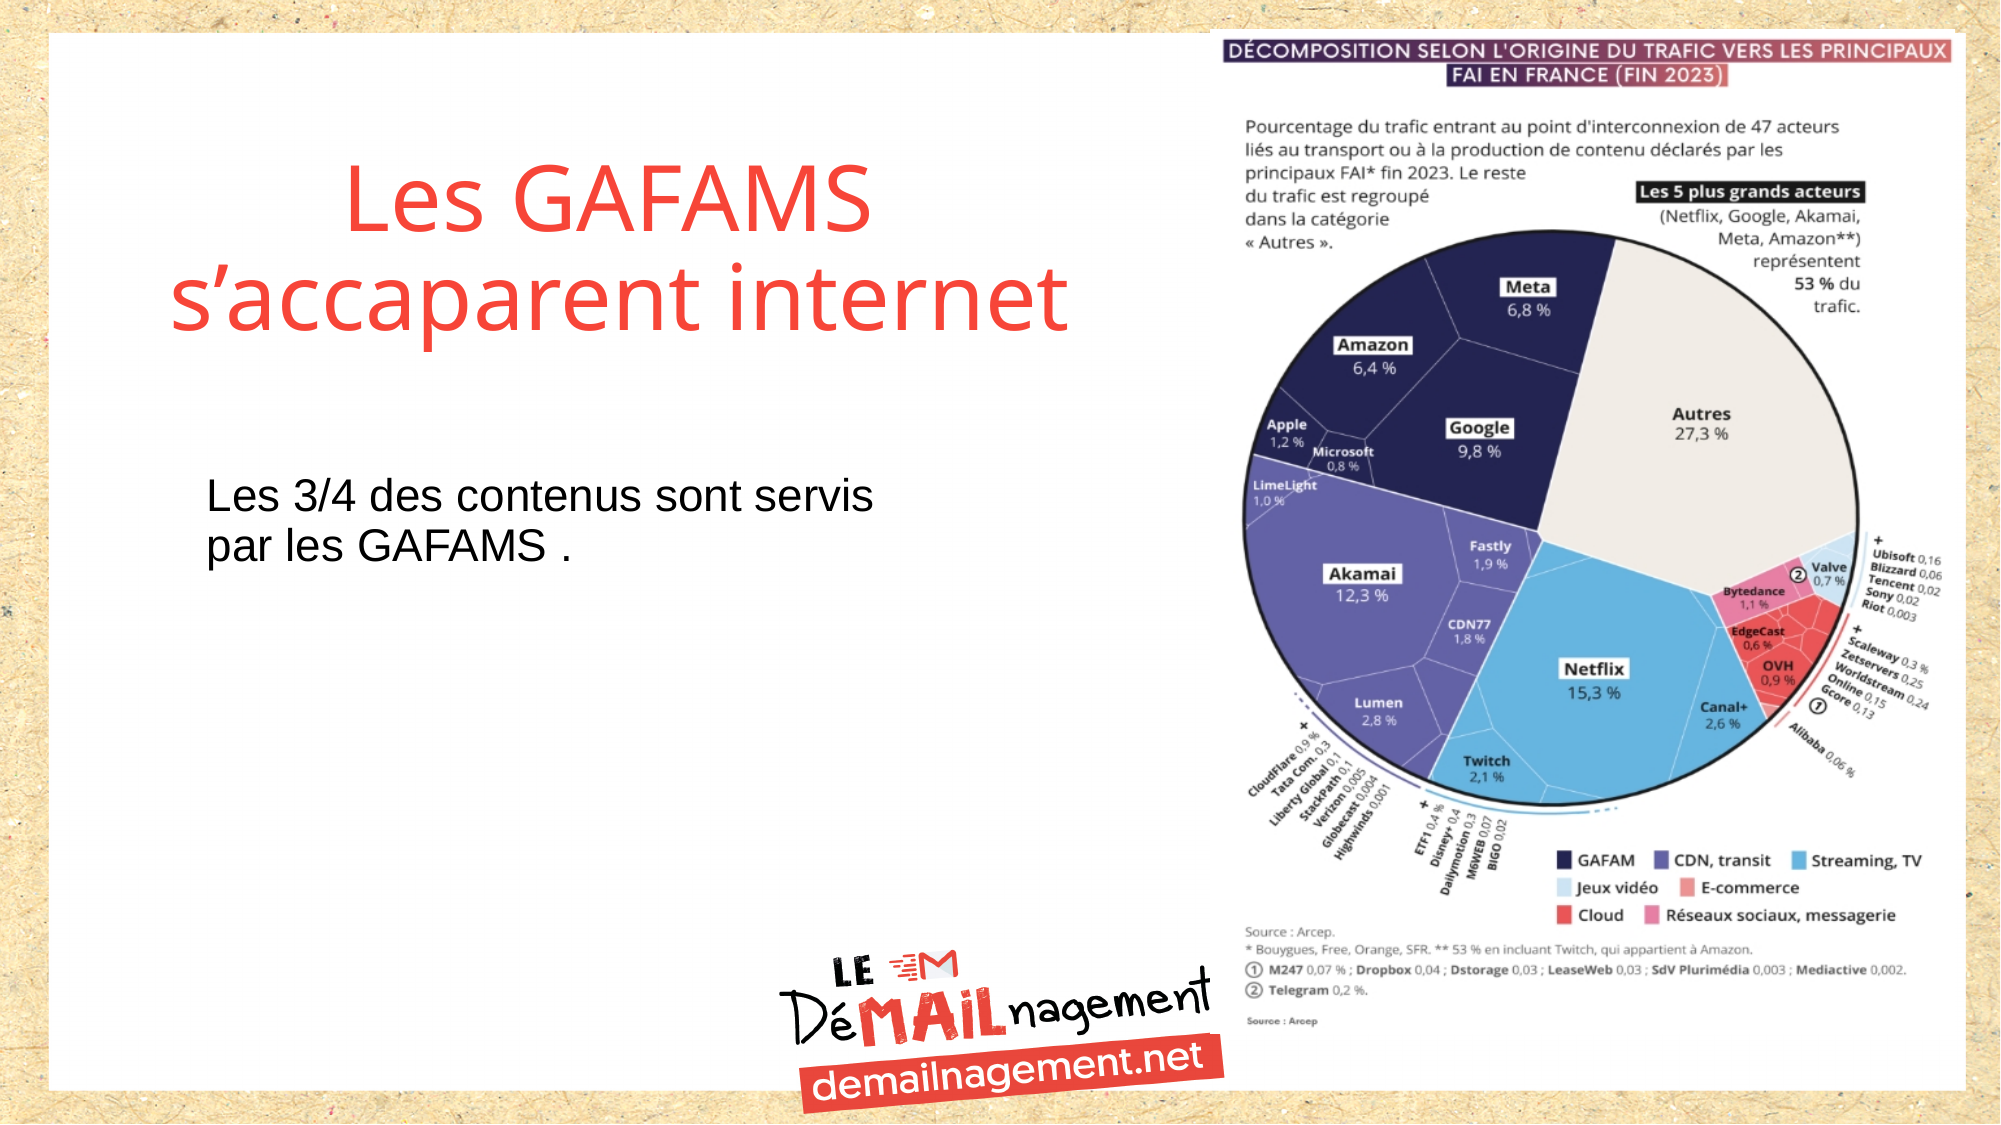

# Les GAFAMS s’accaparent internet
Les 3/4 des contenus sont servis par les GAFAMS .